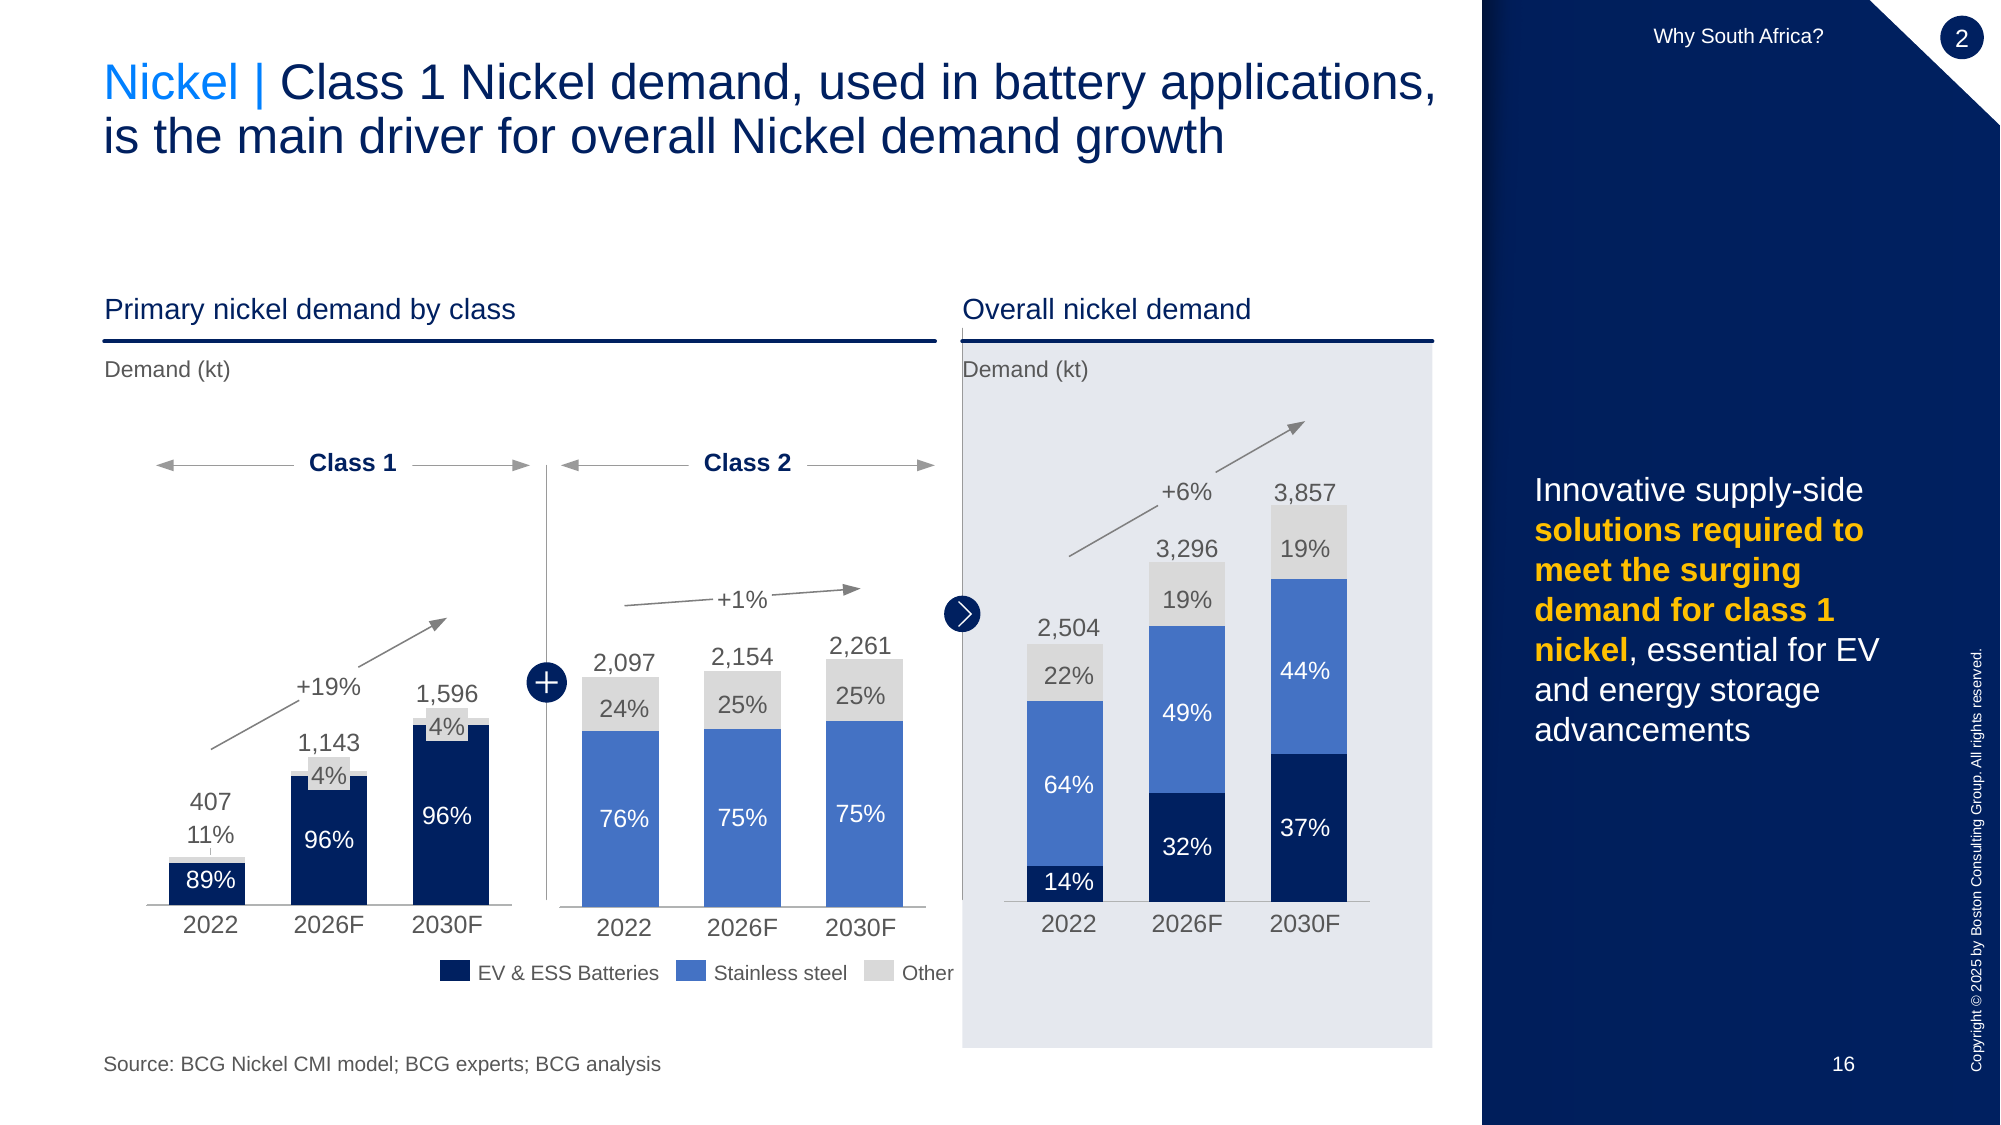

Why South Africa?
2
# Nickel | Class 1 Nickel demand, used in battery applications, is the main driver for overall Nickel demand growth
Primary nickel demand by class
Overall nickel demand
Innovative supply-side solutions required to meet the surging demand for class 1 nickel, essential for EV and energy storage advancements
Demand (kt)
Demand (kt)
Class 1
Class 2
+6%
3,857
### Chart
| Category | Series1 | Series2 | Series3 |
|---|---|---|---|
| 1 | 341.711925232928 | 1604.13615295481 | 557.951832803844 |
| 2 | 1051.44829133157 | 1623.539204326 | 621.400158740405 |
| 3 | 1436.54755551284 | 1700.92120509849 | 719.271667362892 |3,296
19%
+1%
19%
### Chart
| Category | Series1 | Series2 |
|---|---|---|
| 1 | 1604.13615295481 | 492.863847045191 |
| 2 | 1623.53920432599 | 529.969872537659 |
| 3 | 1700.92120509849 | 559.65527230591 |
2,504
### Chart
| Category | Series1 | Series2 |
|---|---|---|
| 1 | 362.051920782507 | 44.7479902090739 |
| 2 | 1097.16343443294 | 45.7151431013726 |
| 3 | 1532.31739254703 | 63.8465580227928 |2,261
2,154
2,097
44%
22%
+19%
1,596
25%
25%
24%
49%
4%
1,143
4%
64%
407
75%
96%
75%
76%
37%
11%
96%
32%
89%
14%
2022
2026F
2030F
2022
2026F
2030F
2022
2026F
2030F
EV & ESS Batteries
Stainless steel
Other
Source: BCG Nickel CMI model; BCG experts; BCG analysis